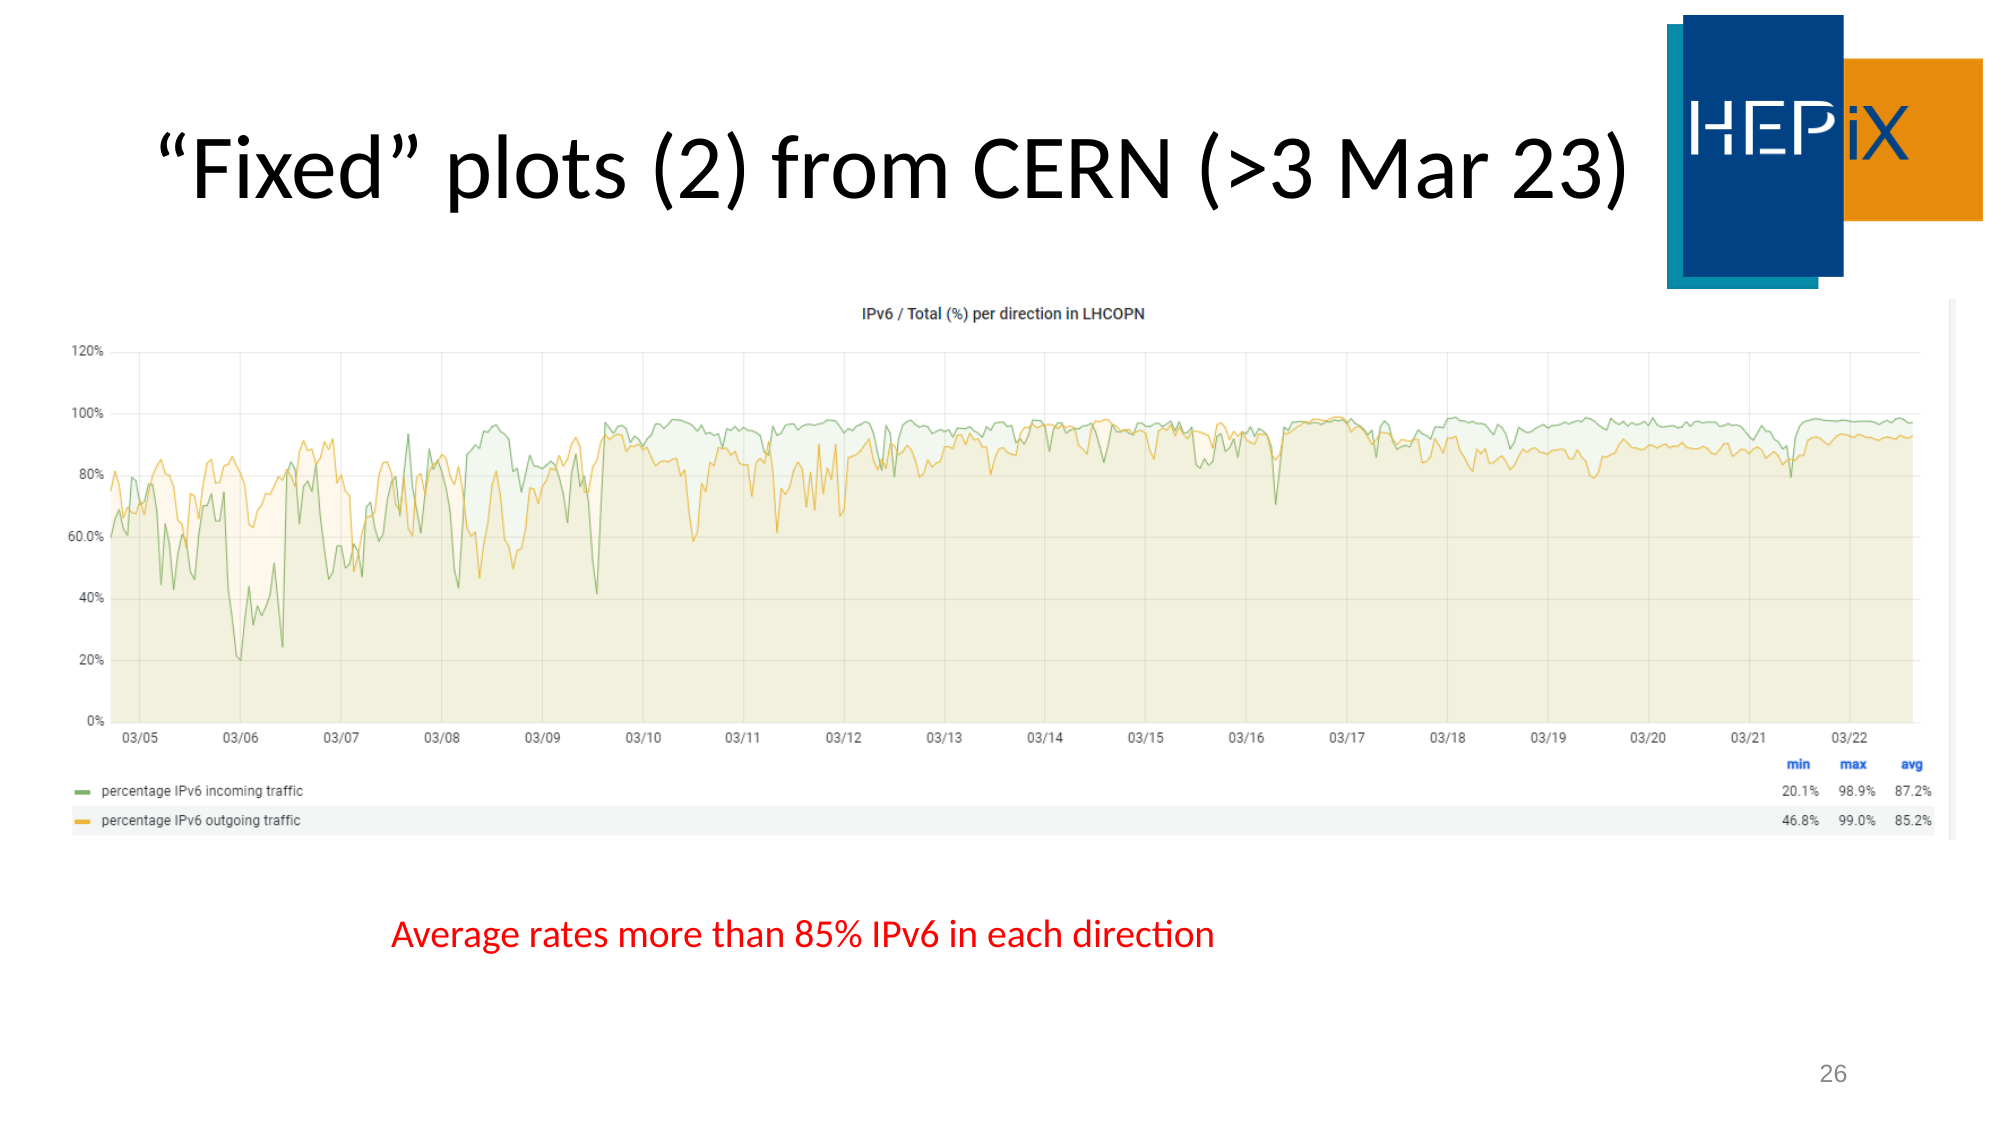

# “Fixed” plots (2) from CERN (>3 Mar 23)
Average rates more than 85% IPv6 in each direction